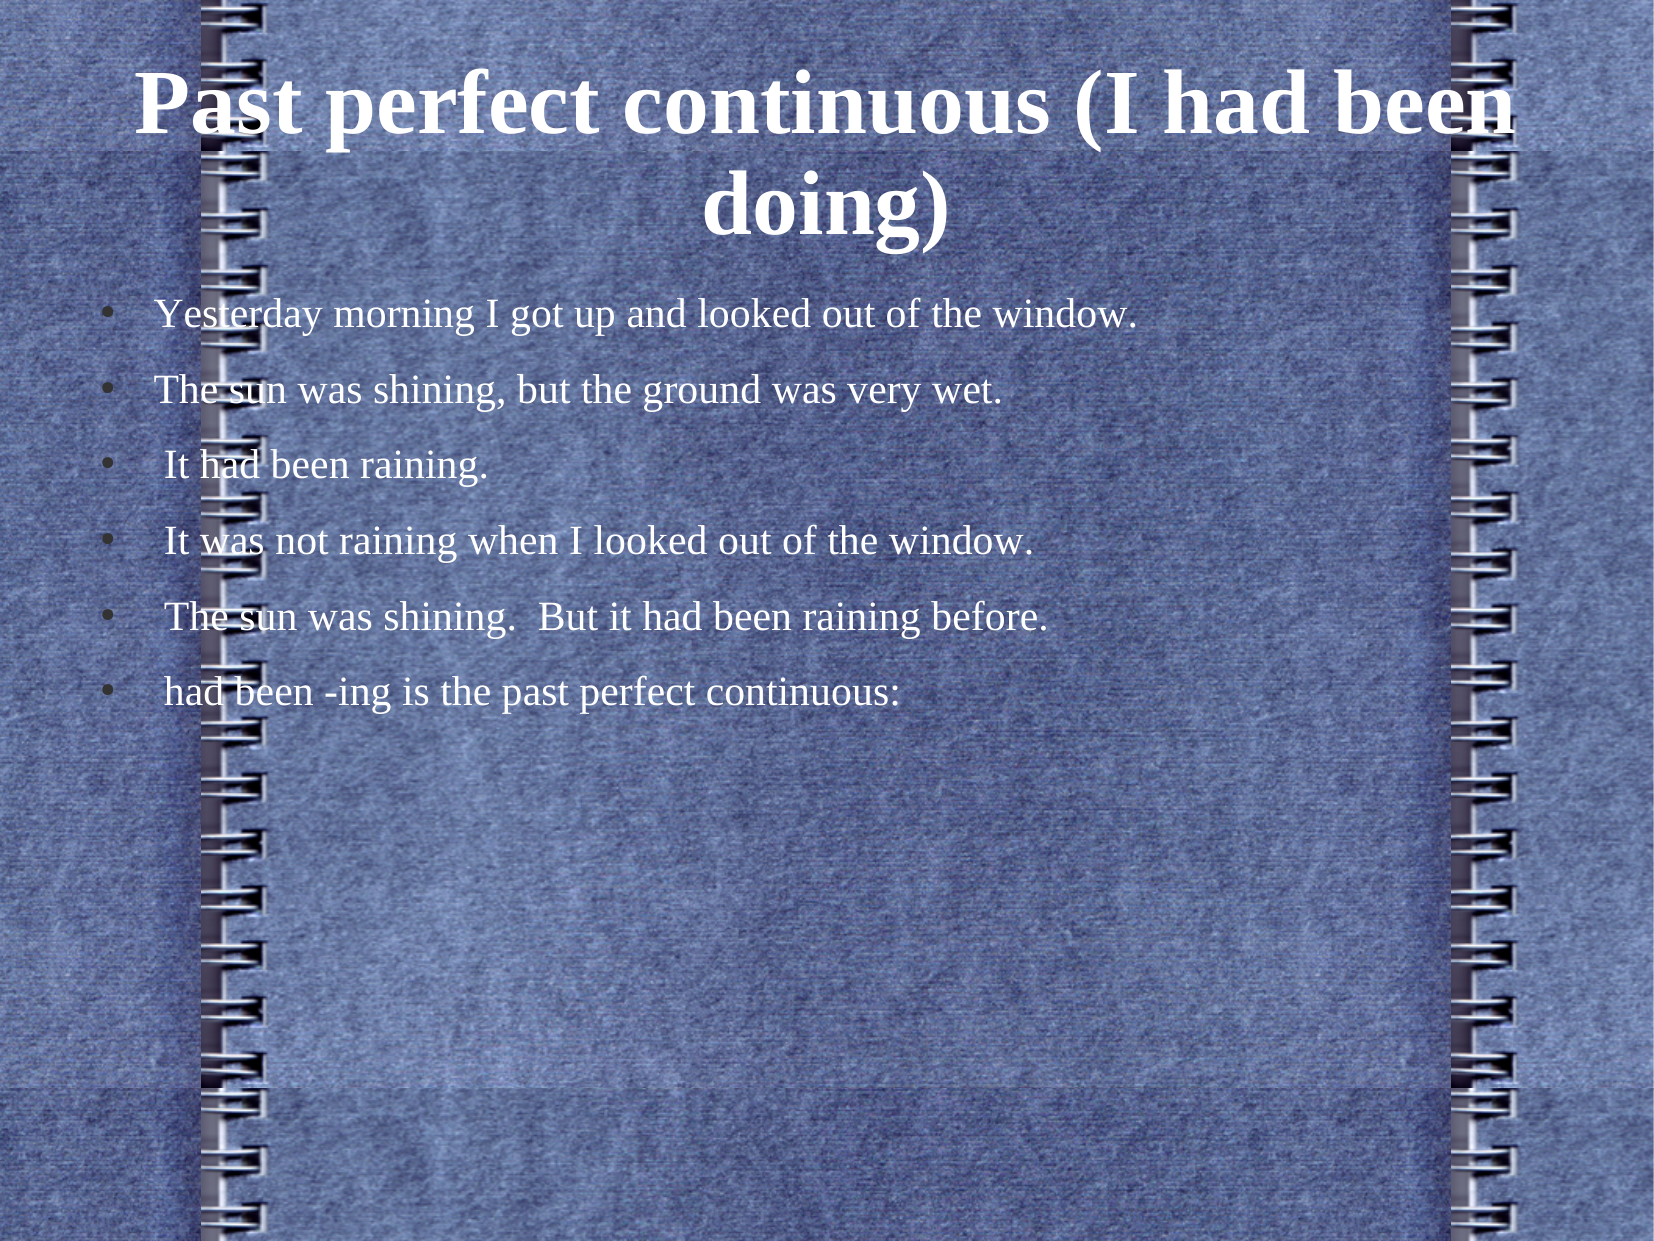

# Past perfect continuous (I had been doing)
Yesterday morning I got up and looked out of the window.
The sun was shining, but the ground was very wet.
 It had been raining.
 It was not raining when I looked out of the window.
 The sun was shining. But it had been raining before.
 had been -ing is the past perfect continuous: